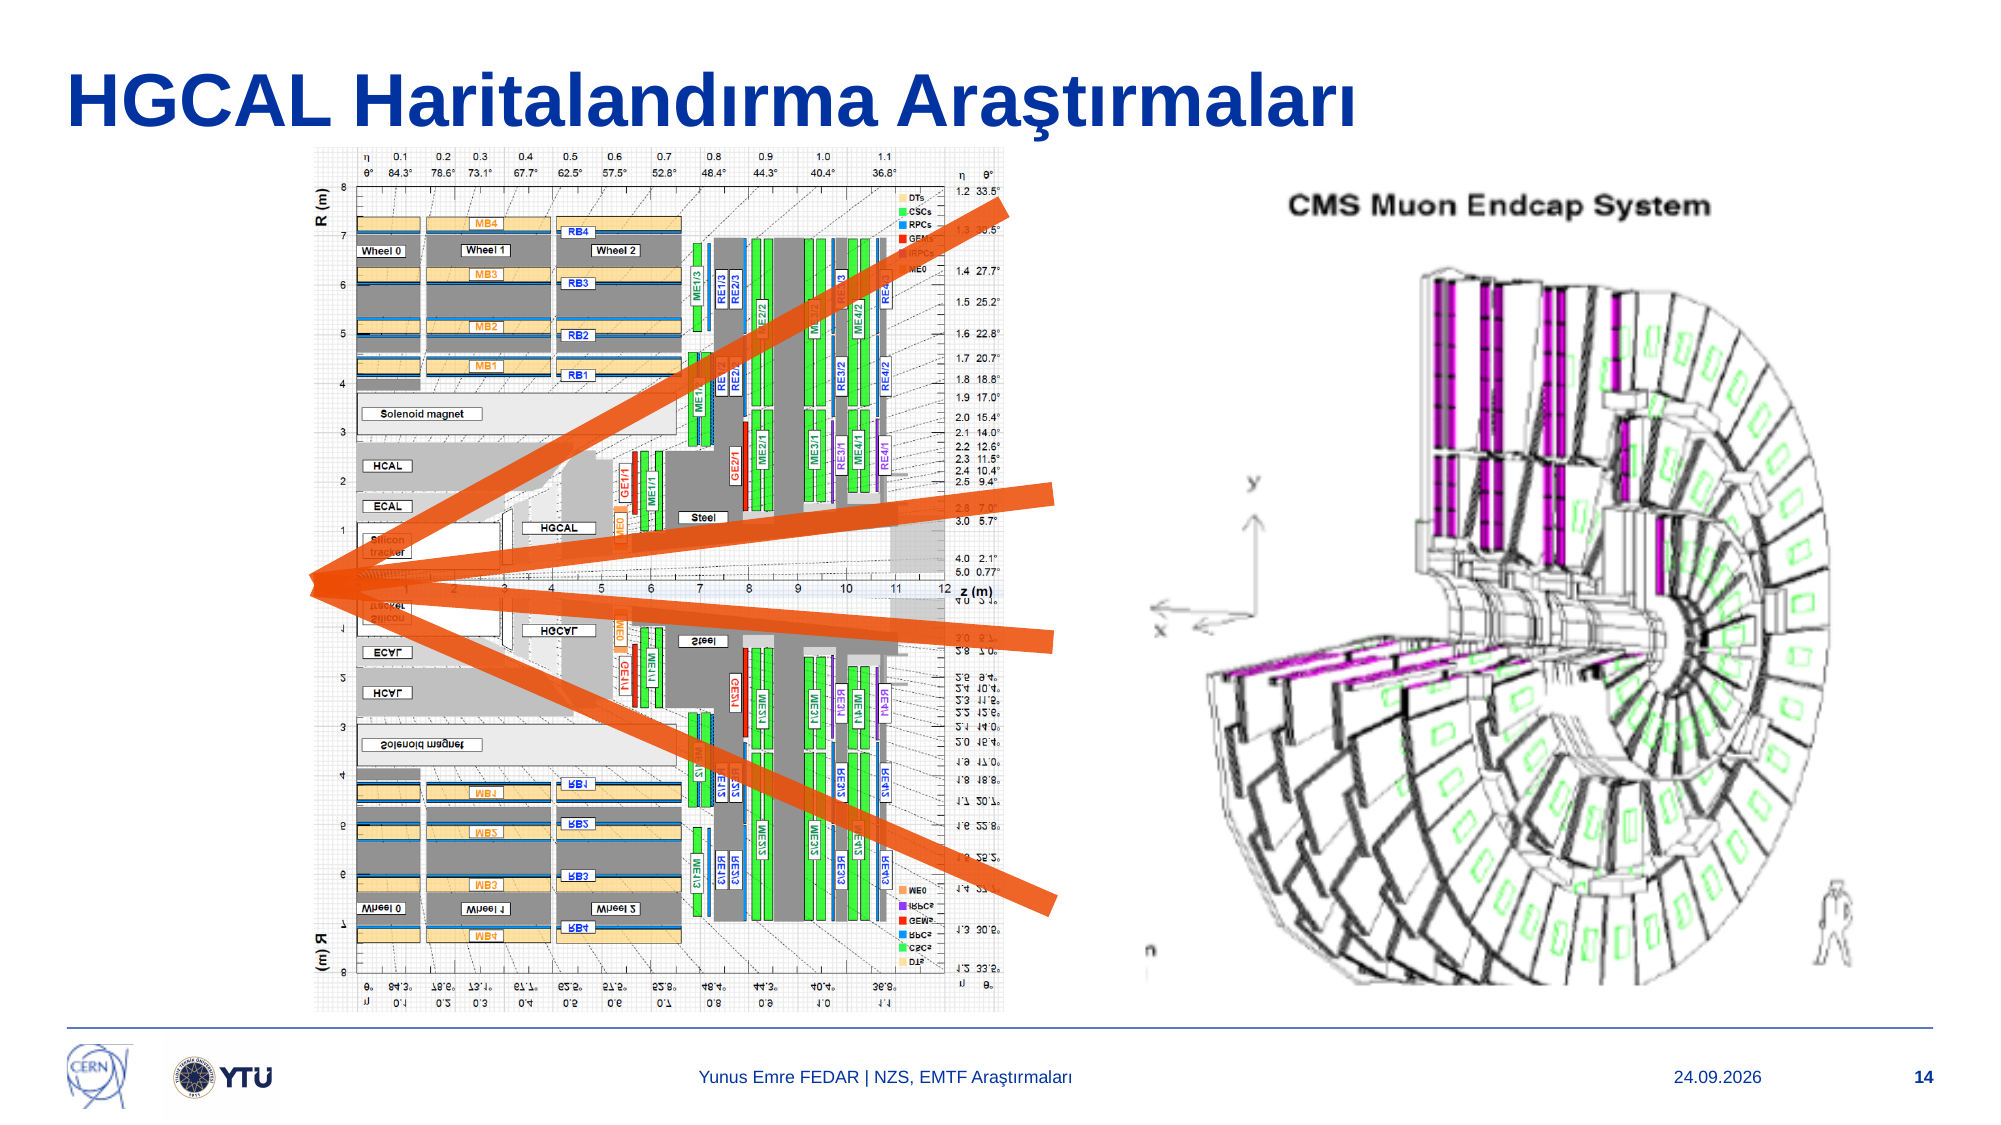

# HGCAL Haritalandırma Araştırmaları
Yunus Emre FEDAR | NZS, EMTF Araştırmaları